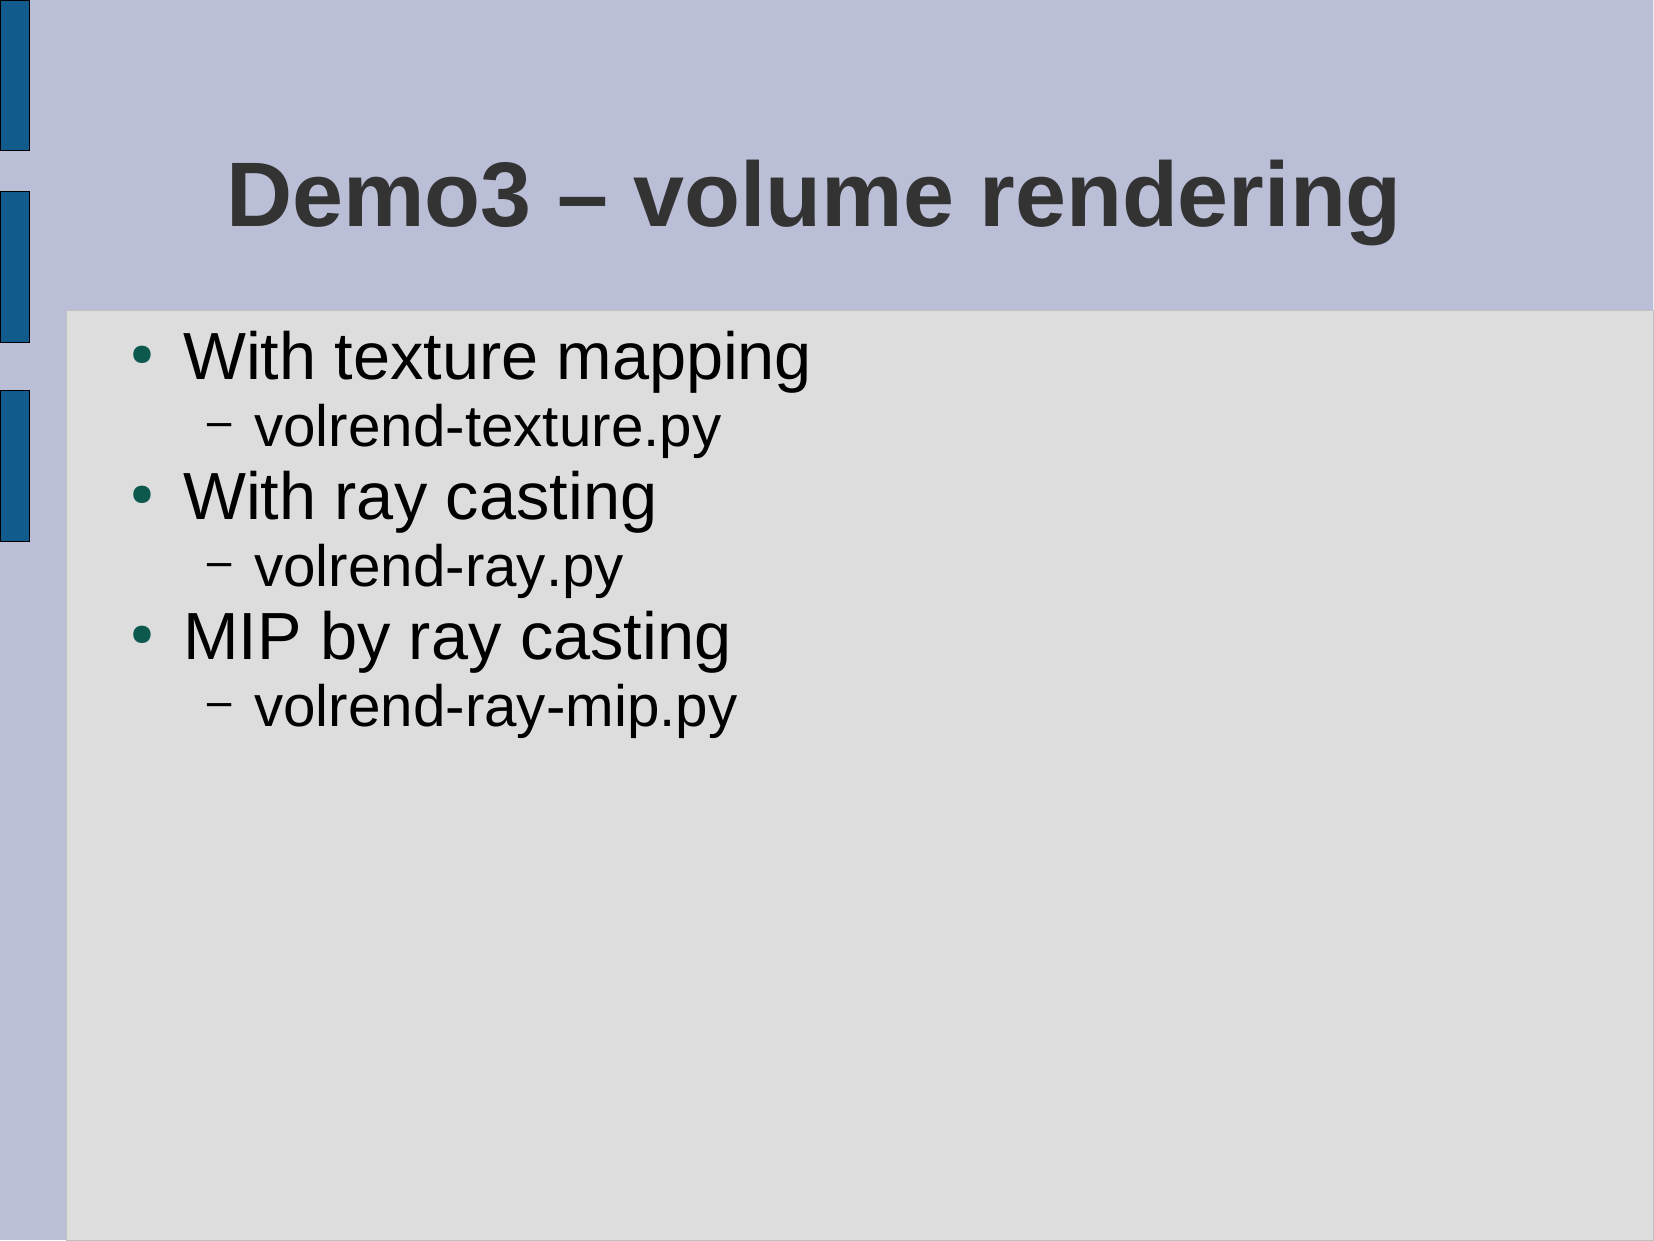

# Demo3 – volume rendering
With texture mapping
volrend-texture.py
With ray casting
volrend-ray.py
MIP by ray casting
volrend-ray-mip.py